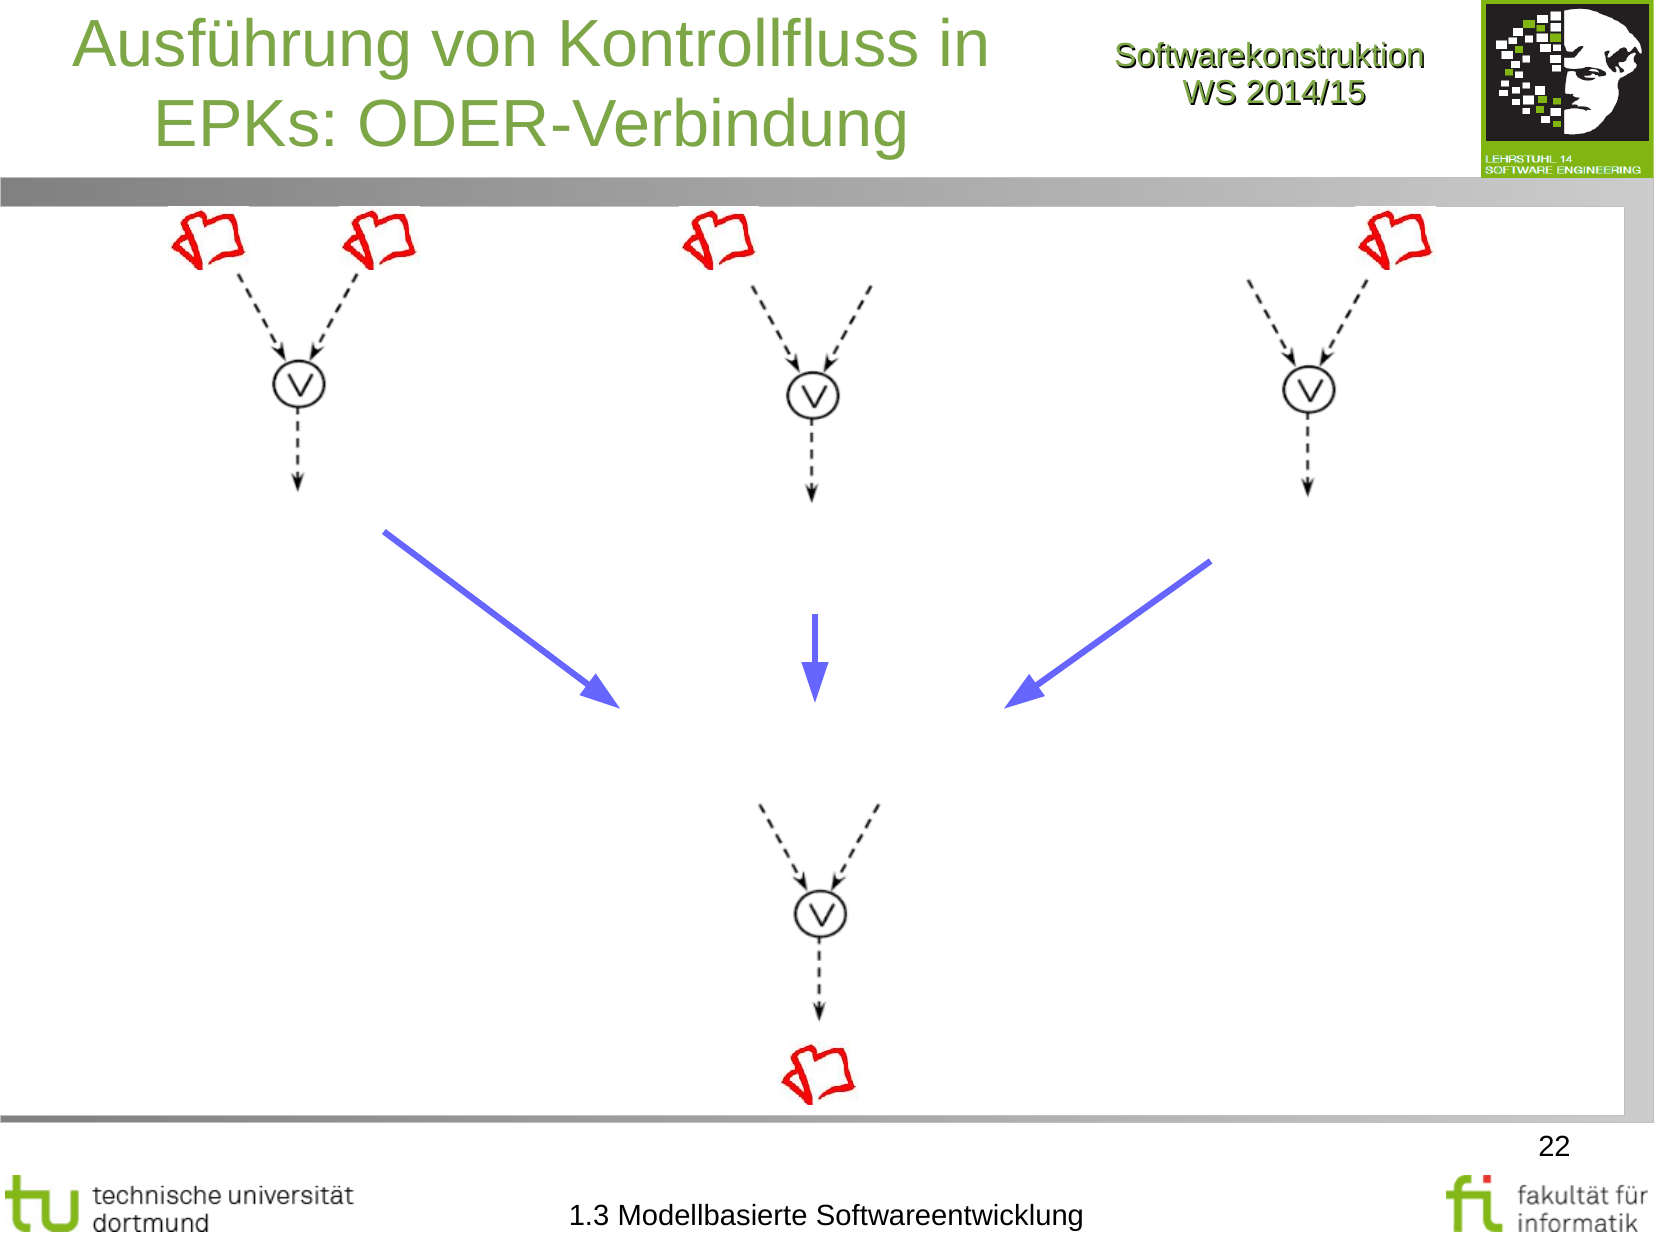

# Ausführung von Kontrollfluss in EPKs: ODER-Verbindung
22
1.3 Modellbasierte Softwareentwicklung